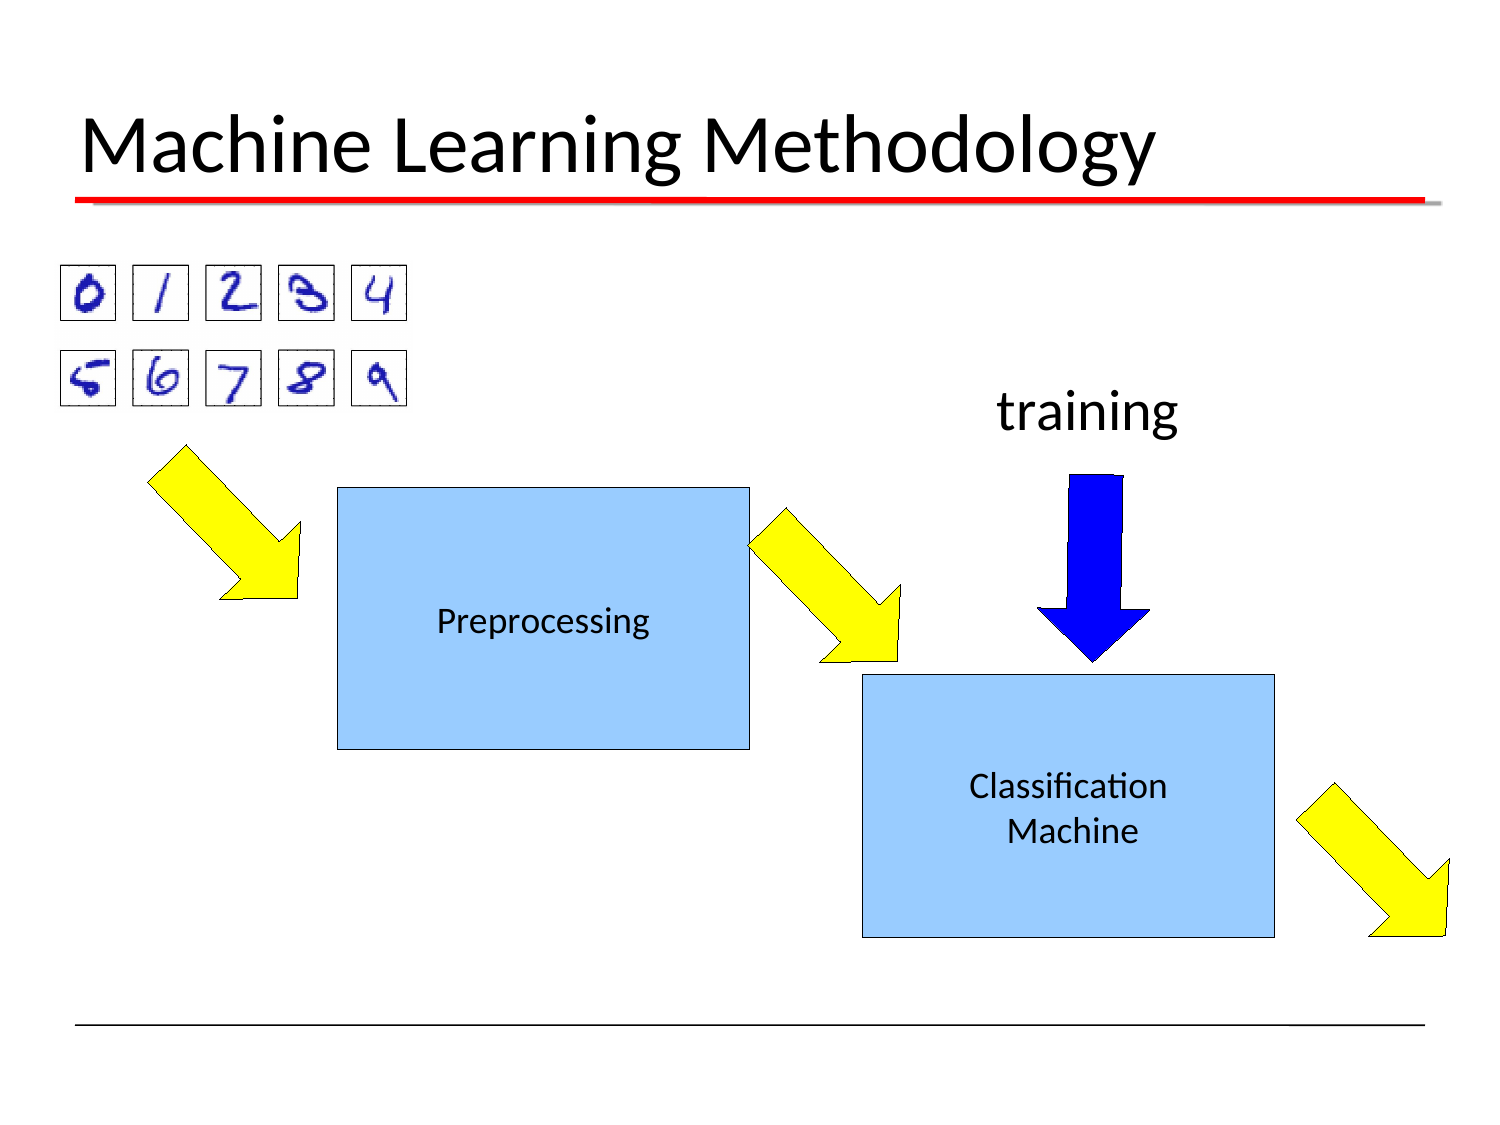

# Machine Learning Methodology
training
Preprocessing
Classification
 Machine